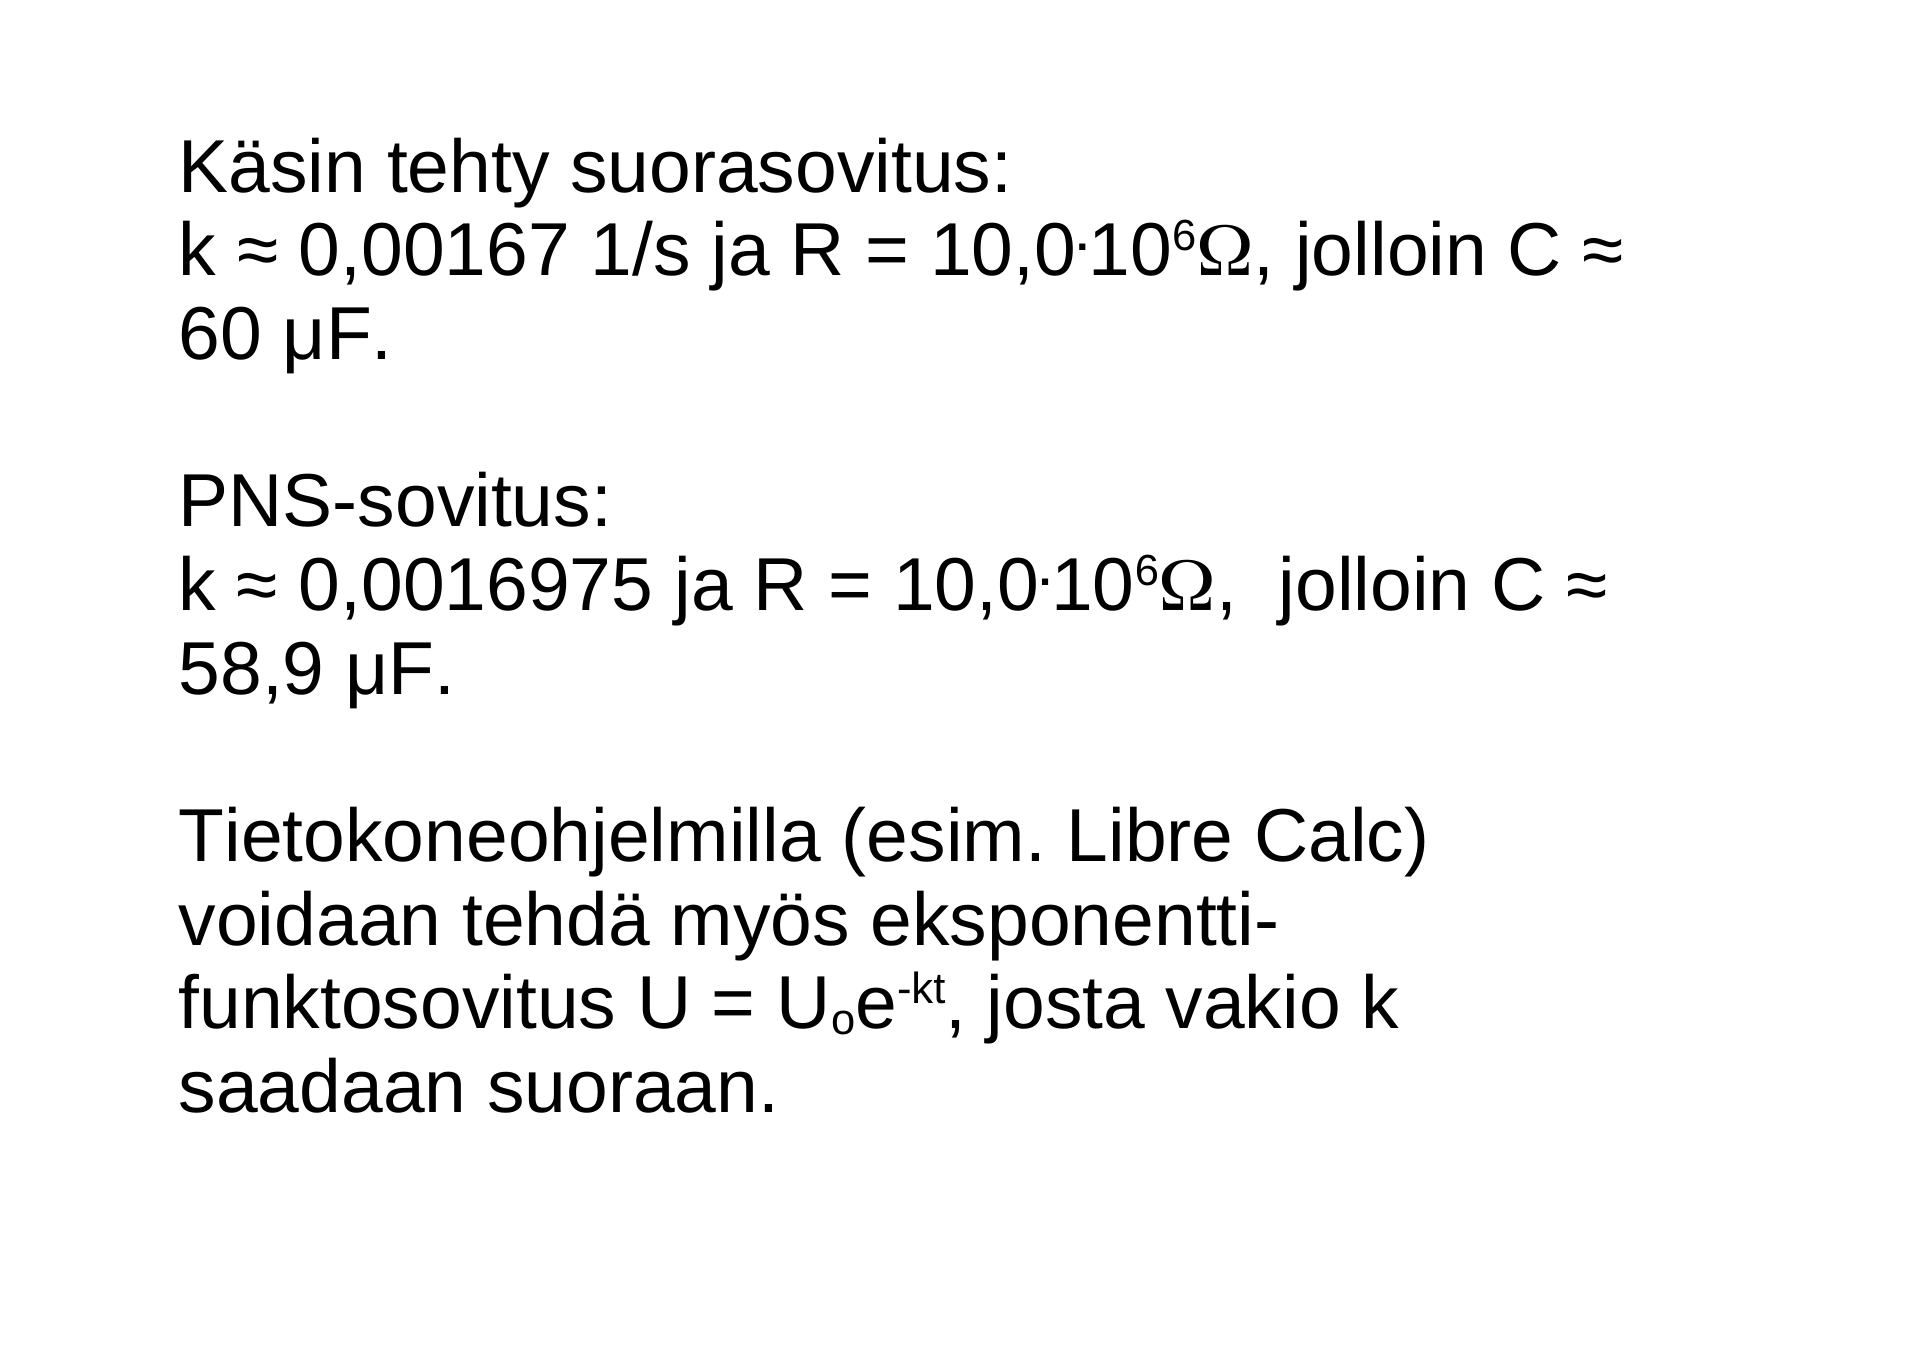

Käsin tehty suorasovitus:
k ≈ 0,00167 1/s ja R = 10,0.106W, jolloin C ≈ 60 μF.
PNS-sovitus:
k ≈ 0,0016975 ja R = 10,0.106W, jolloin C ≈ 58,9 μF.
Tietokoneohjelmilla (esim. Libre Calc) voidaan tehdä myös eksponentti-funktosovitus U = Uoe-kt, josta vakio k saadaan suoraan.